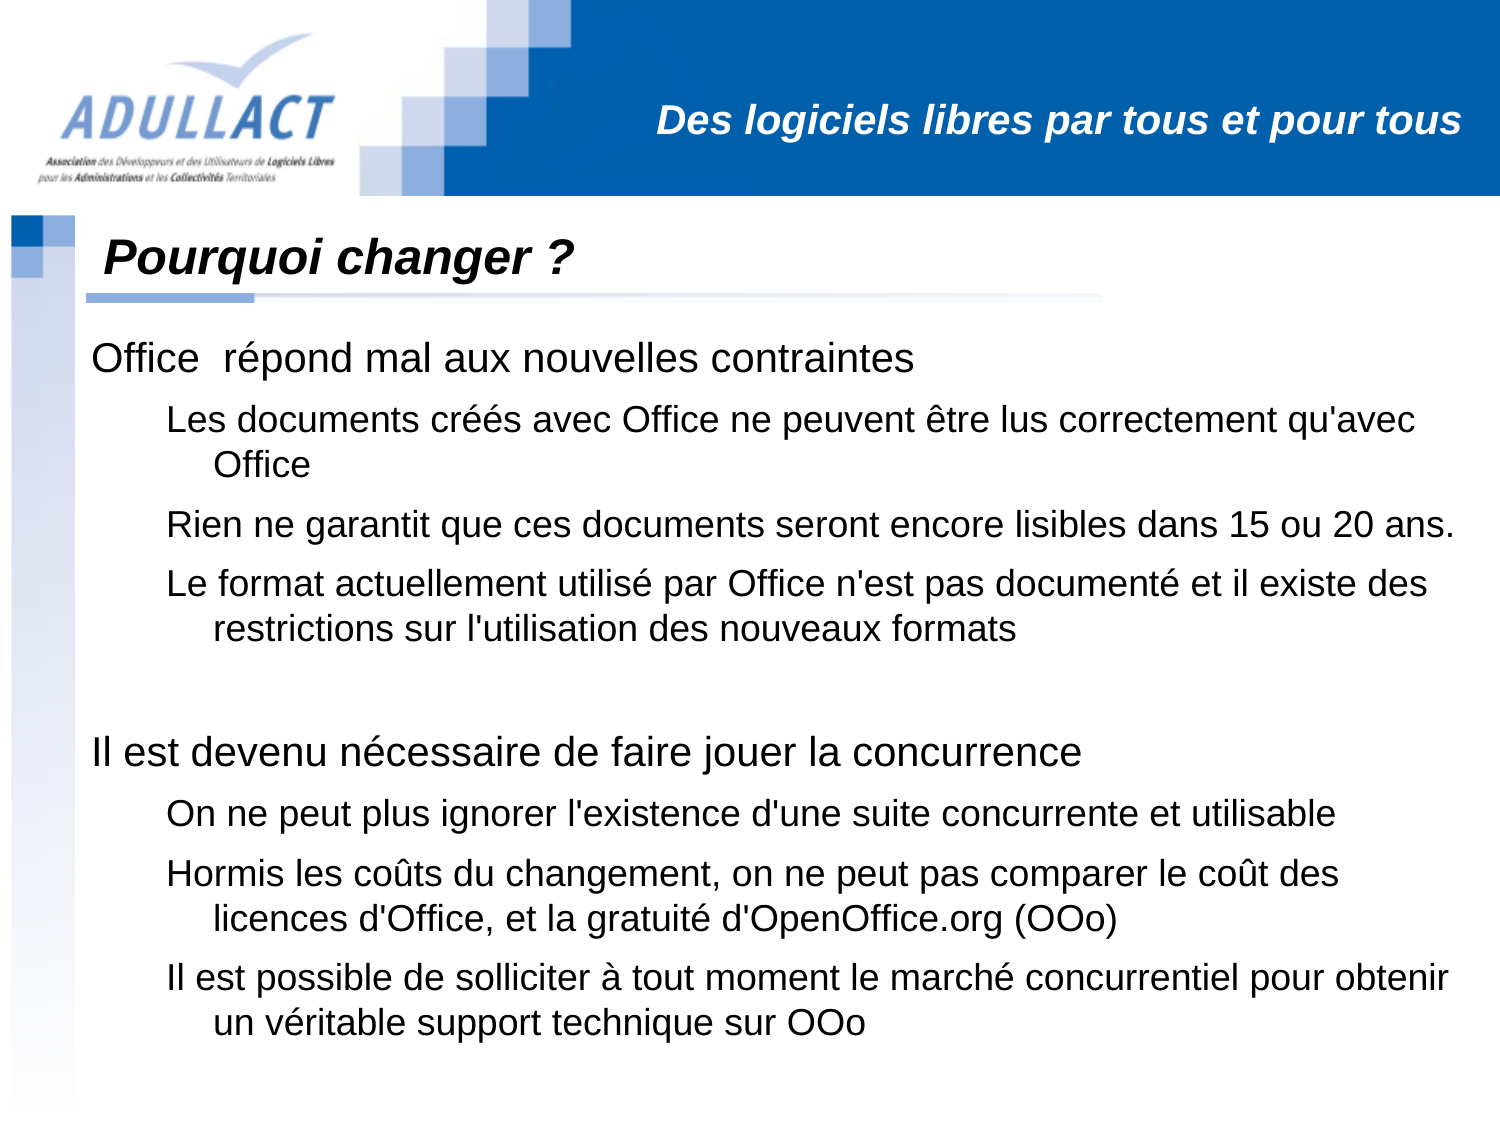

Pourquoi changer ?
# Office  répond mal aux nouvelles contraintes
Les documents créés avec Office ne peuvent être lus correctement qu'avec Office
Rien ne garantit que ces documents seront encore lisibles dans 15 ou 20 ans.
Le format actuellement utilisé par Office n'est pas documenté et il existe des restrictions sur l'utilisation des nouveaux formats
Il est devenu nécessaire de faire jouer la concurrence
On ne peut plus ignorer l'existence d'une suite concurrente et utilisable
Hormis les coûts du changement, on ne peut pas comparer le coût des licences d'Office, et la gratuité d'OpenOffice.org (OOo)
Il est possible de solliciter à tout moment le marché concurrentiel pour obtenir un véritable support technique sur OOo